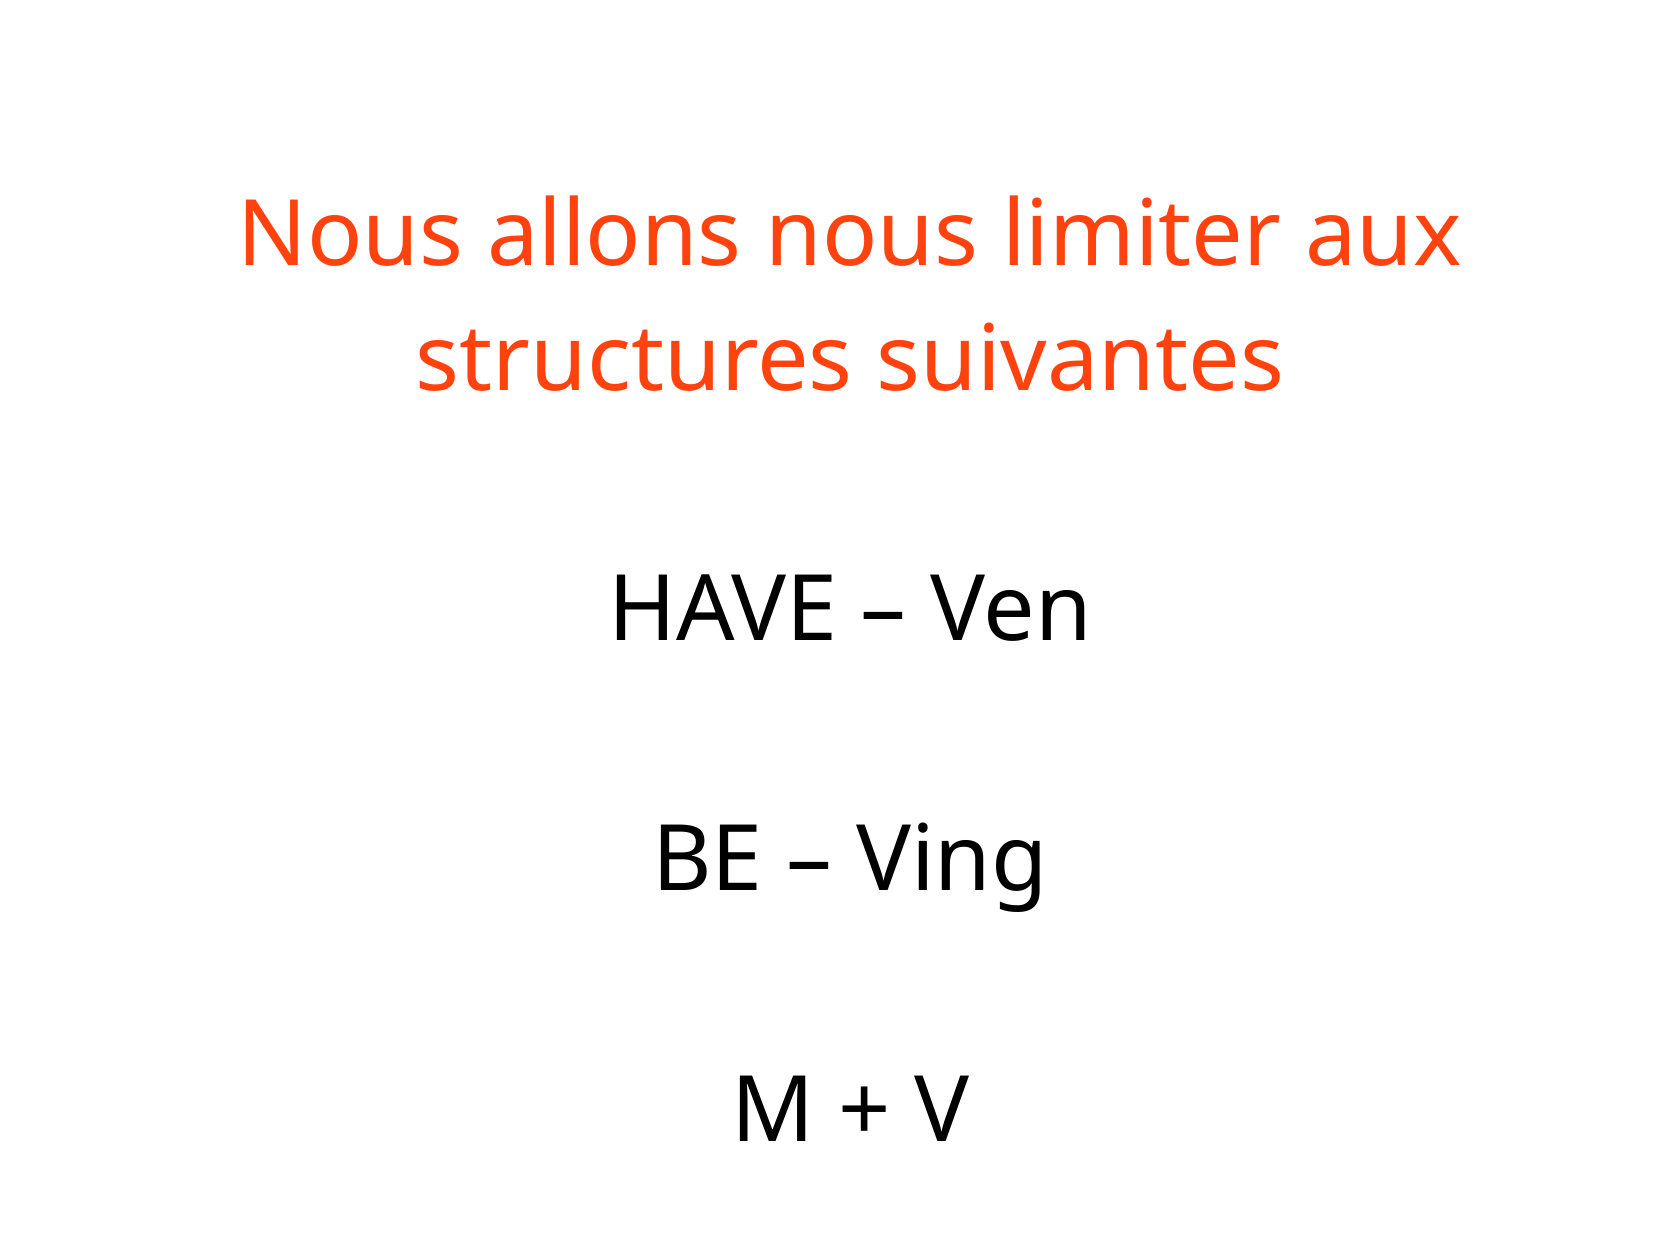

Nous allons nous limiter aux structures suivantes
HAVE – Ven
BE – Ving
M + V